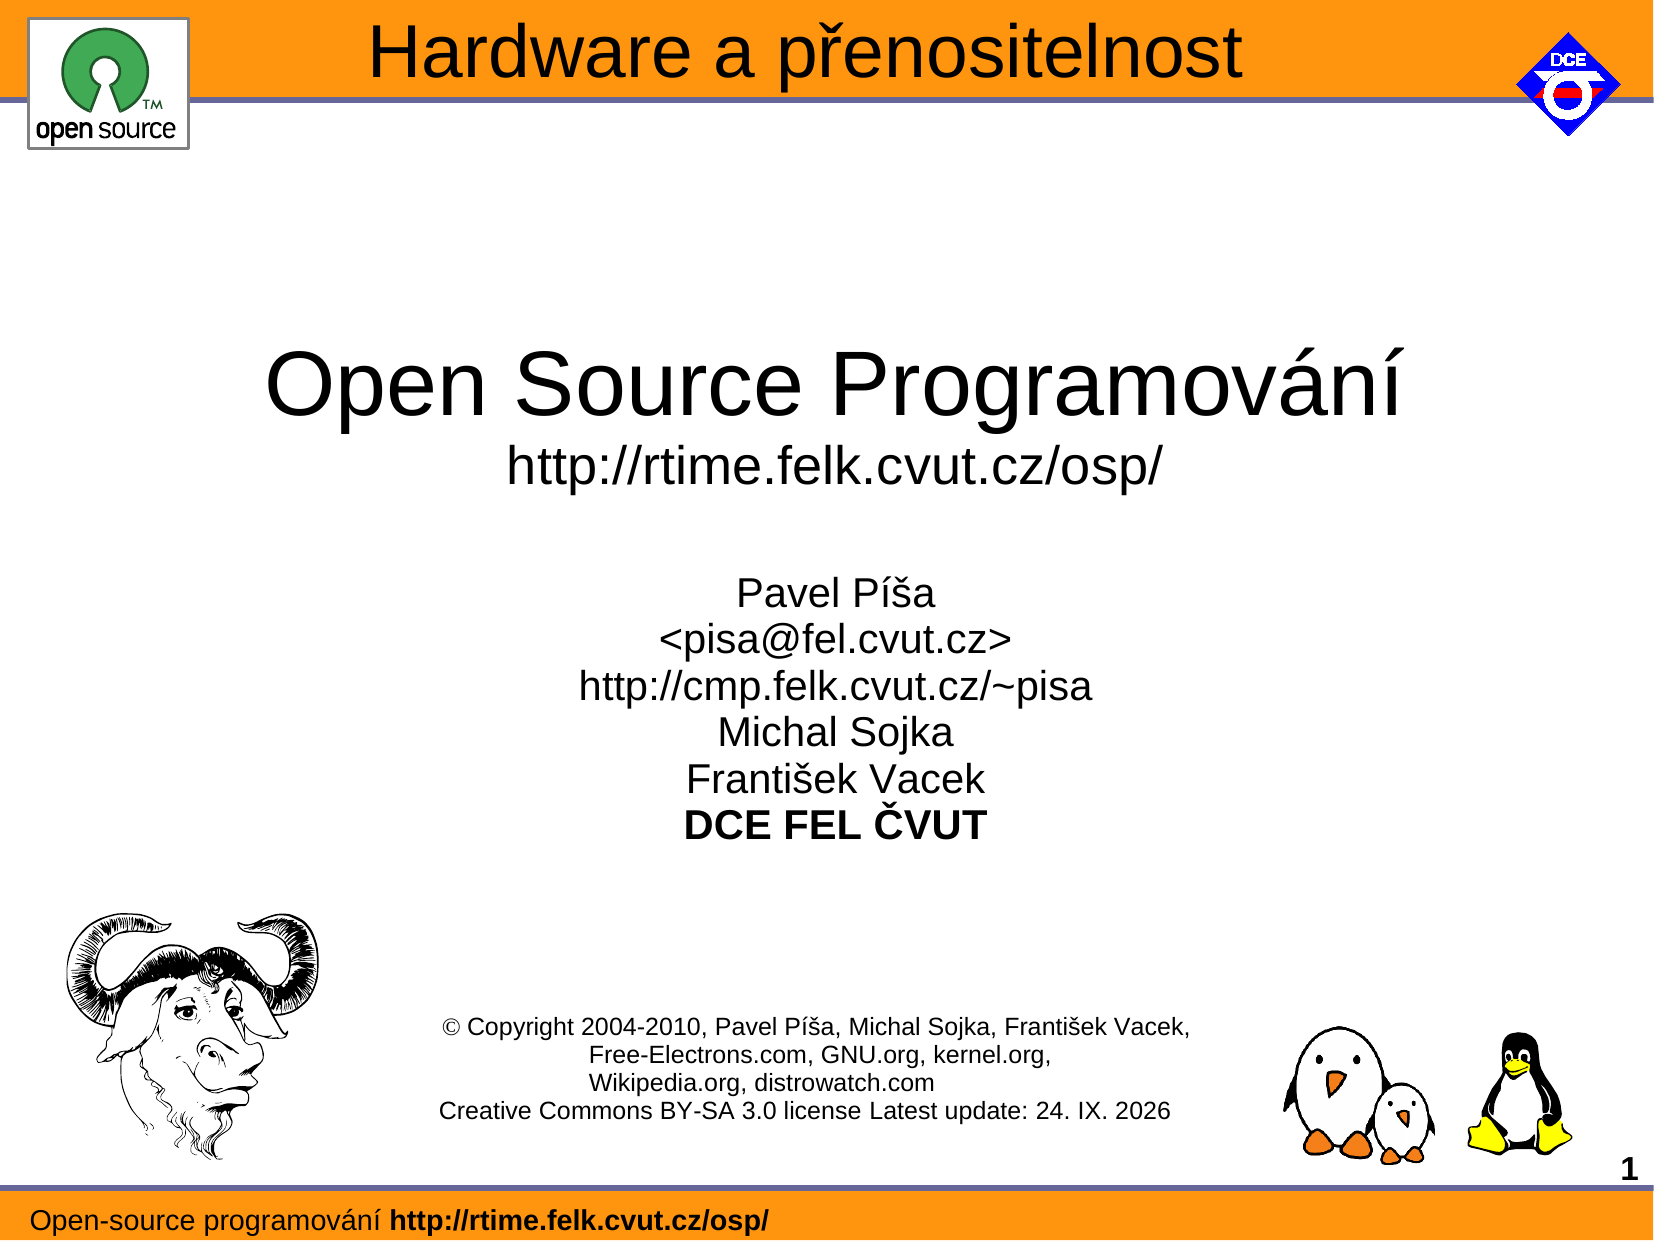

# Hardware a přenositelnost
Open Source Programování
http://rtime.felk.cvut.cz/osp/
Pavel Píša
<pisa@fel.cvut.cz>
http://cmp.felk.cvut.cz/~pisa
Michal Sojka
František Vacek
DCE FEL ČVUT
© Copyright 2004-2010, Pavel Píša, Michal Sojka, František Vacek, Free-Electrons.com, GNU.org, kernel.org, Wikipedia.org, distrowatch.com
Creative Commons BY-SA 3.0 license Latest update: 21. VIII. 2026